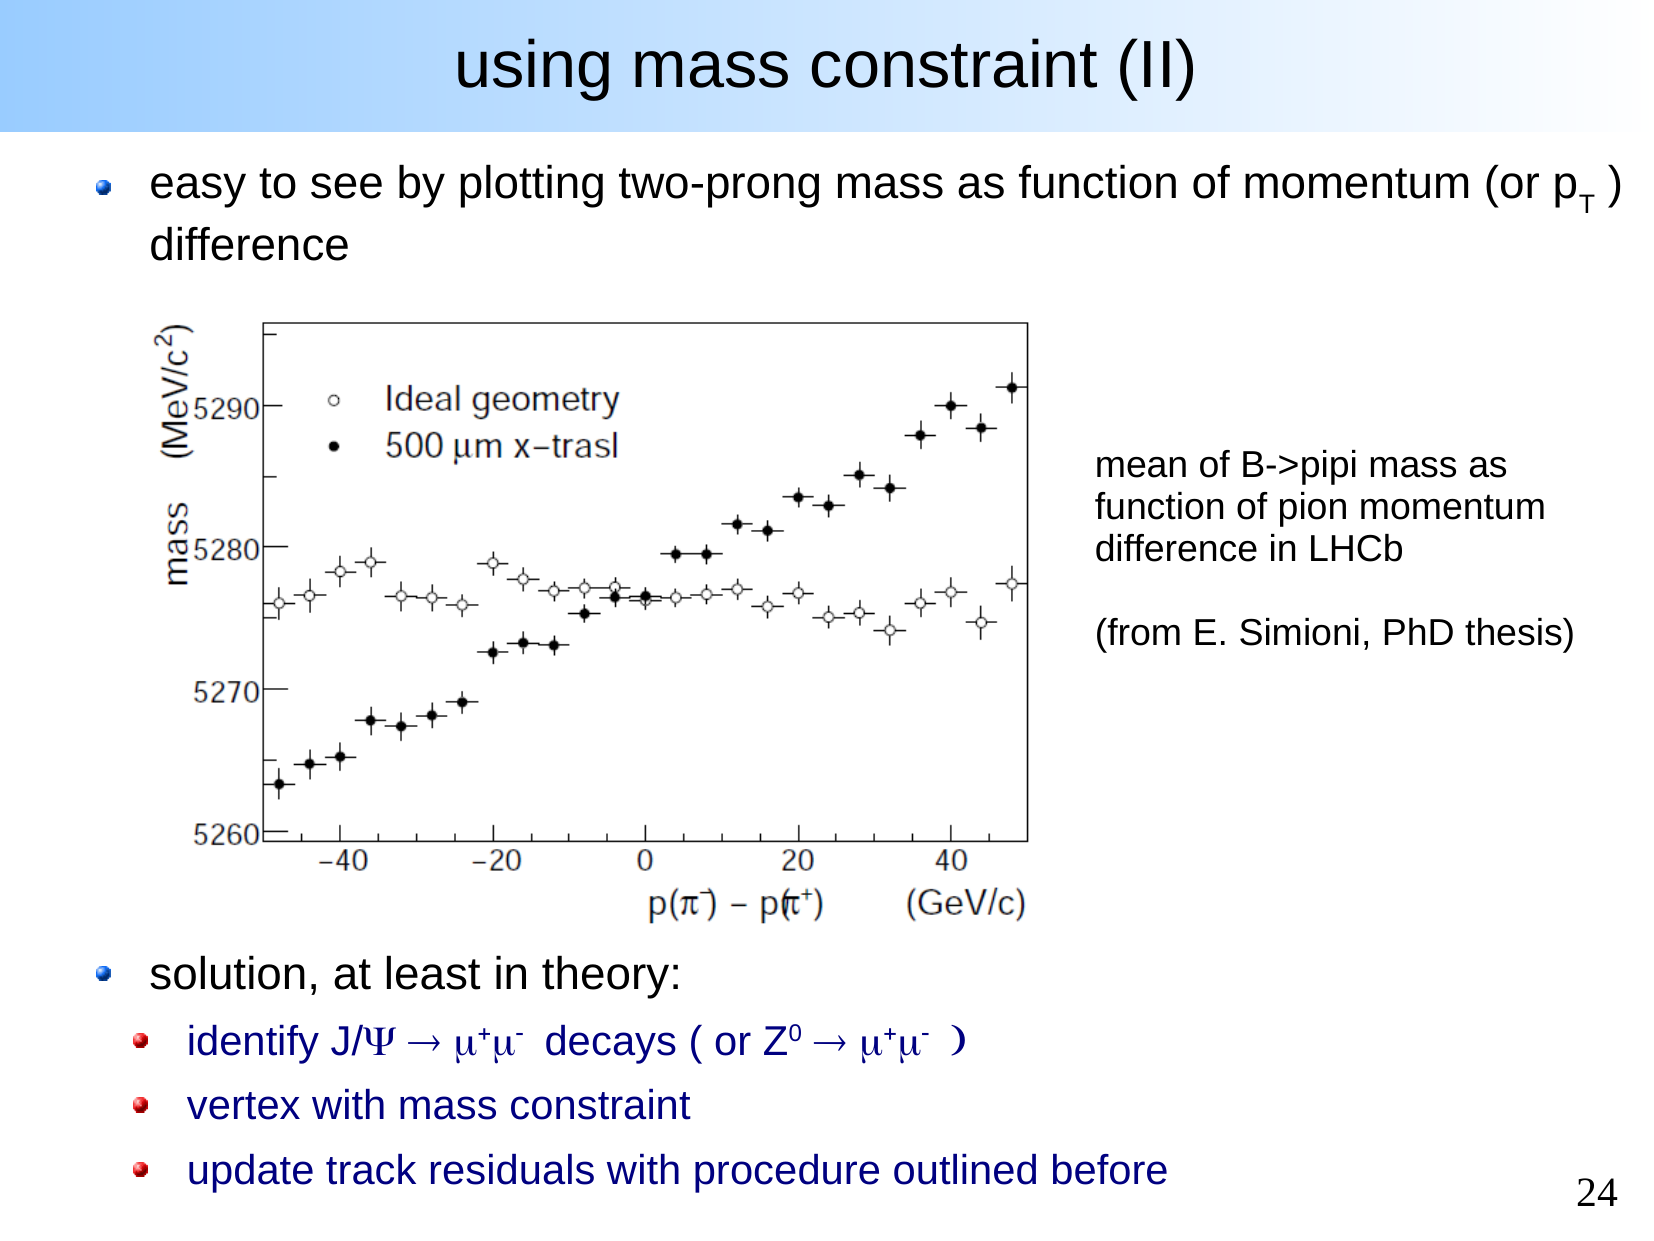

# using mass constraint (II)
easy to see by plotting two-prong mass as function of momentum (or pT ) difference
mean of B->pipi mass as function of pion momentum difference in LHCb
(from E. Simioni, PhD thesis)
solution, at least in theory:
identify J/  +- decays ( or Z0  +- )
vertex with mass constraint
update track residuals with procedure outlined before
24